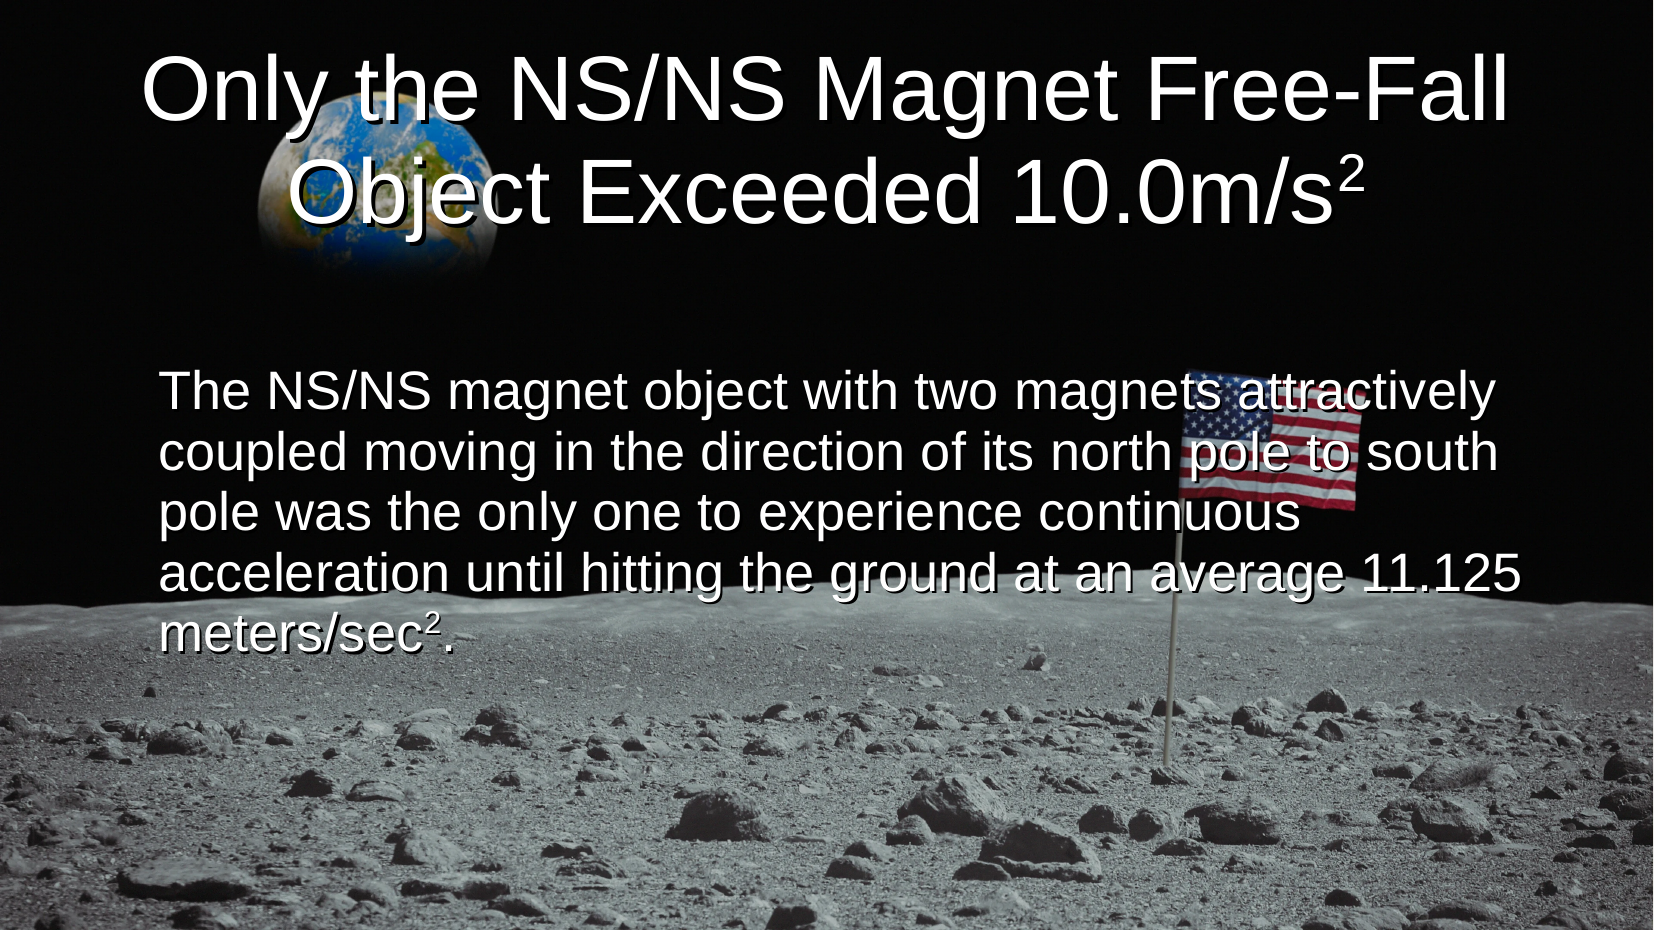

# Only the NS/NS Magnet Free-Fall Object Exceeded 10.0m/s2
The NS/NS magnet object with two magnets attractively coupled moving in the direction of its north pole to south pole was the only one to experience continuous acceleration until hitting the ground at an average 11.125 meters/sec2.